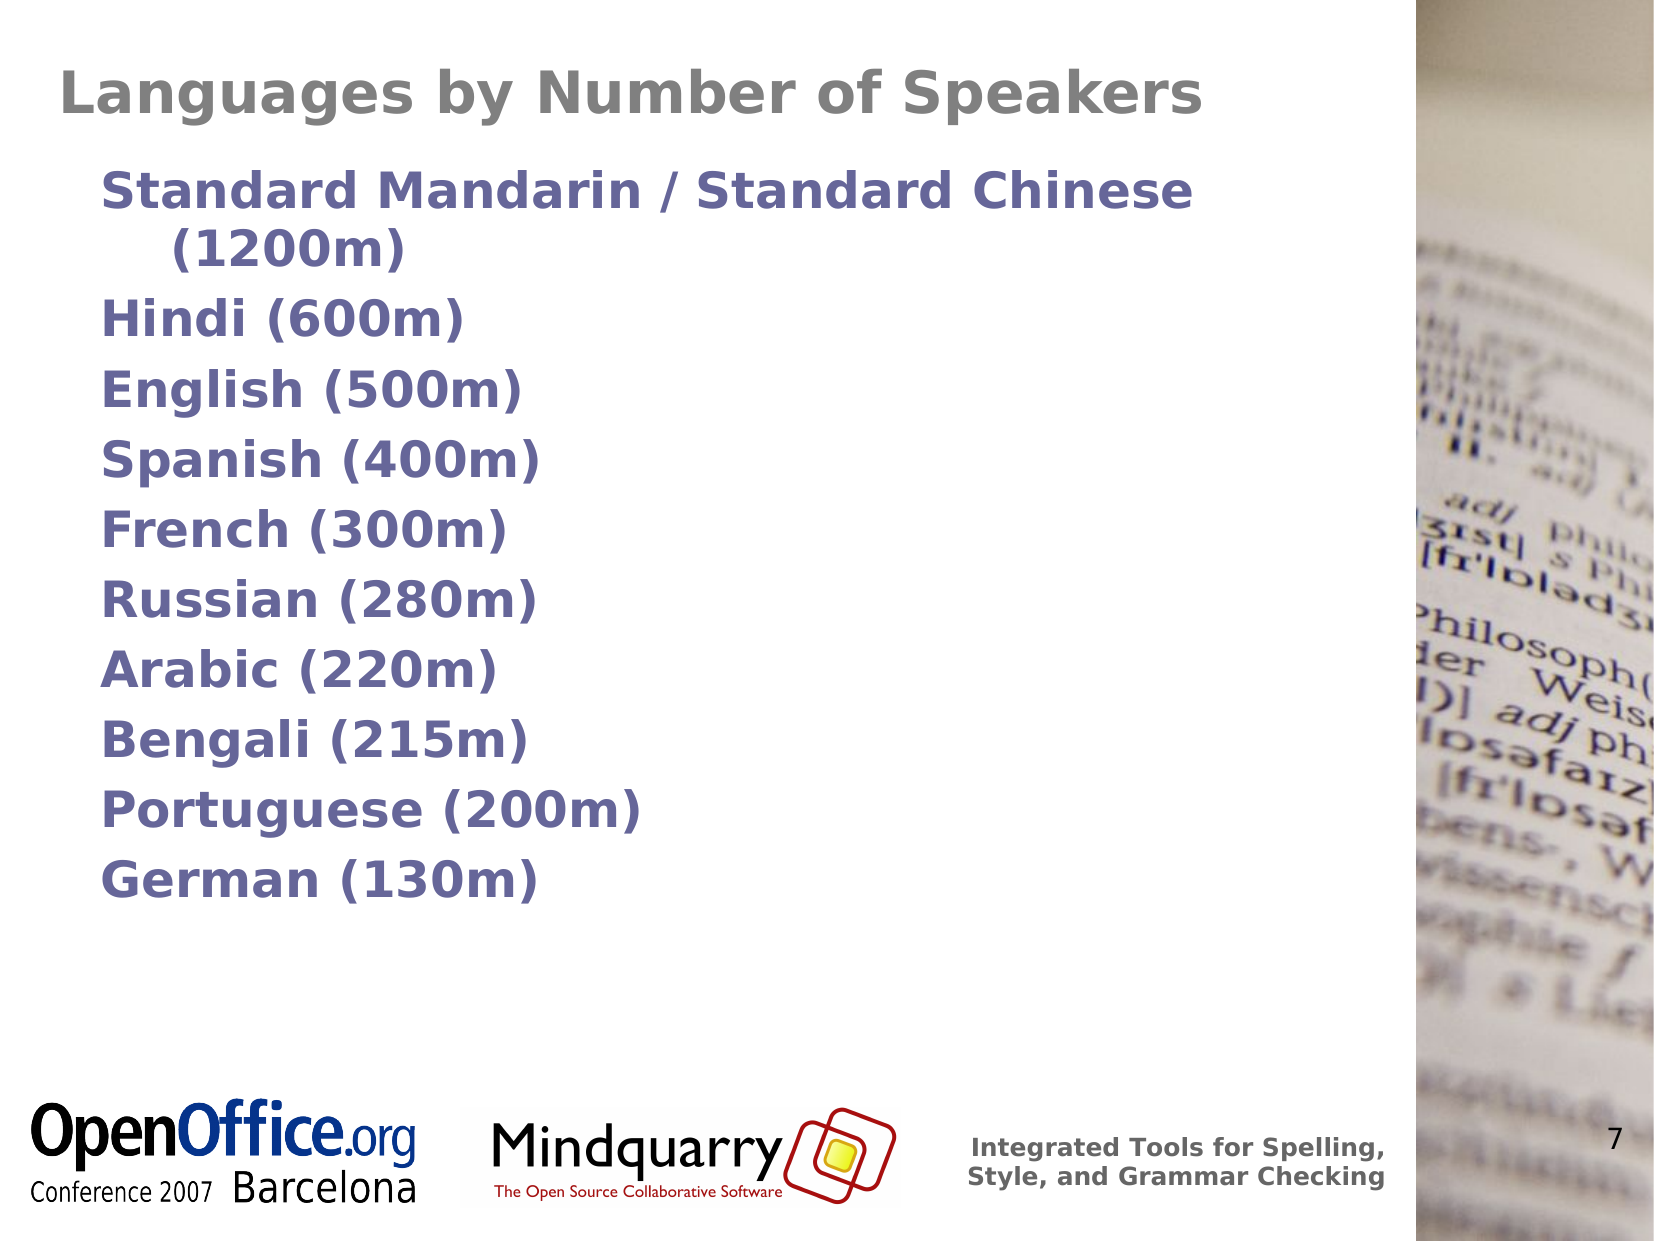

Languages by Number of Speakers
 Standard Mandarin / Standard Chinese
 (1200m)
 Hindi (600m)
 English (500m)
 Spanish (400m)
 French (300m)
 Russian (280m)
 Arabic (220m)
 Bengali (215m)
 Portuguese (200m)
 German (130m)
7
#